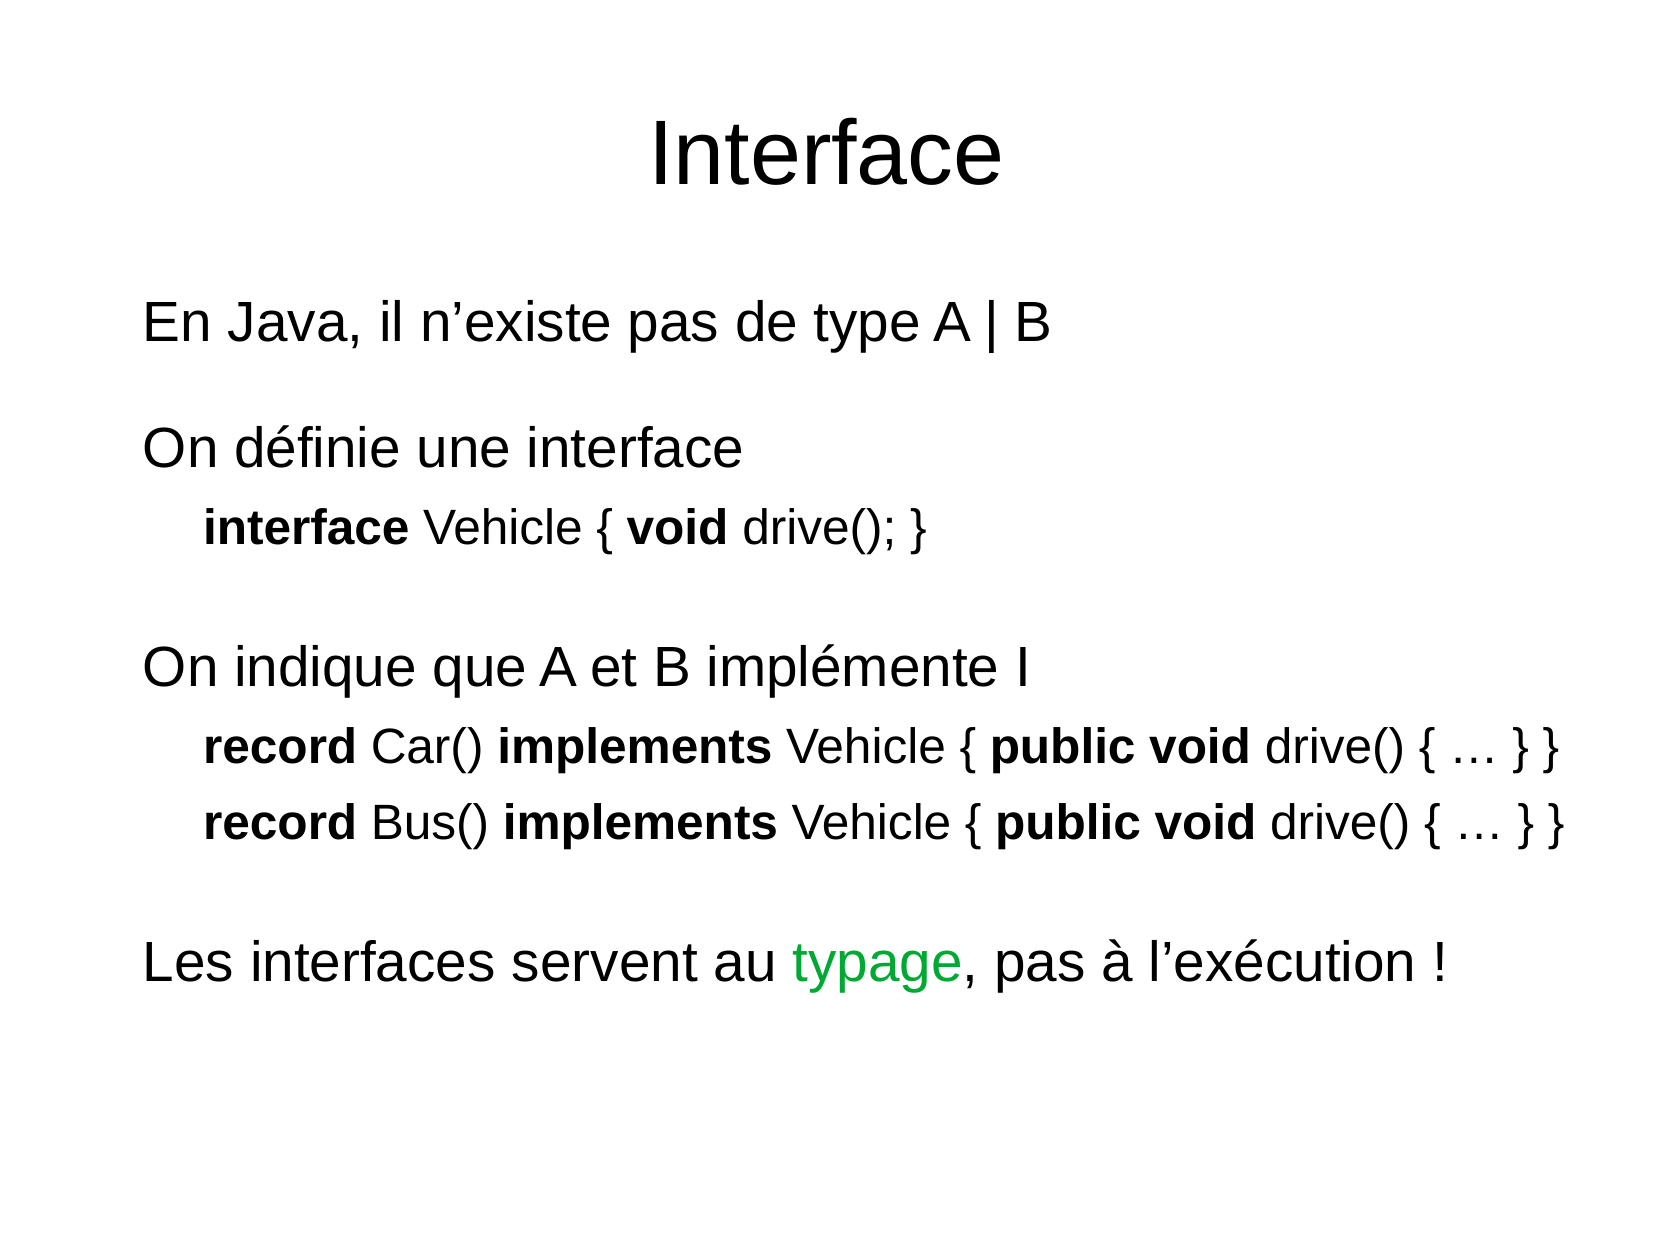

# Interface
En Java, il n’existe pas de type A | B
On définie une interface
interface Vehicle { void drive(); }
On indique que A et B implémente I
record Car() implements Vehicle { public void drive() { … } }
record Bus() implements Vehicle { public void drive() { … } }
Les interfaces servent au typage, pas à l’exécution !